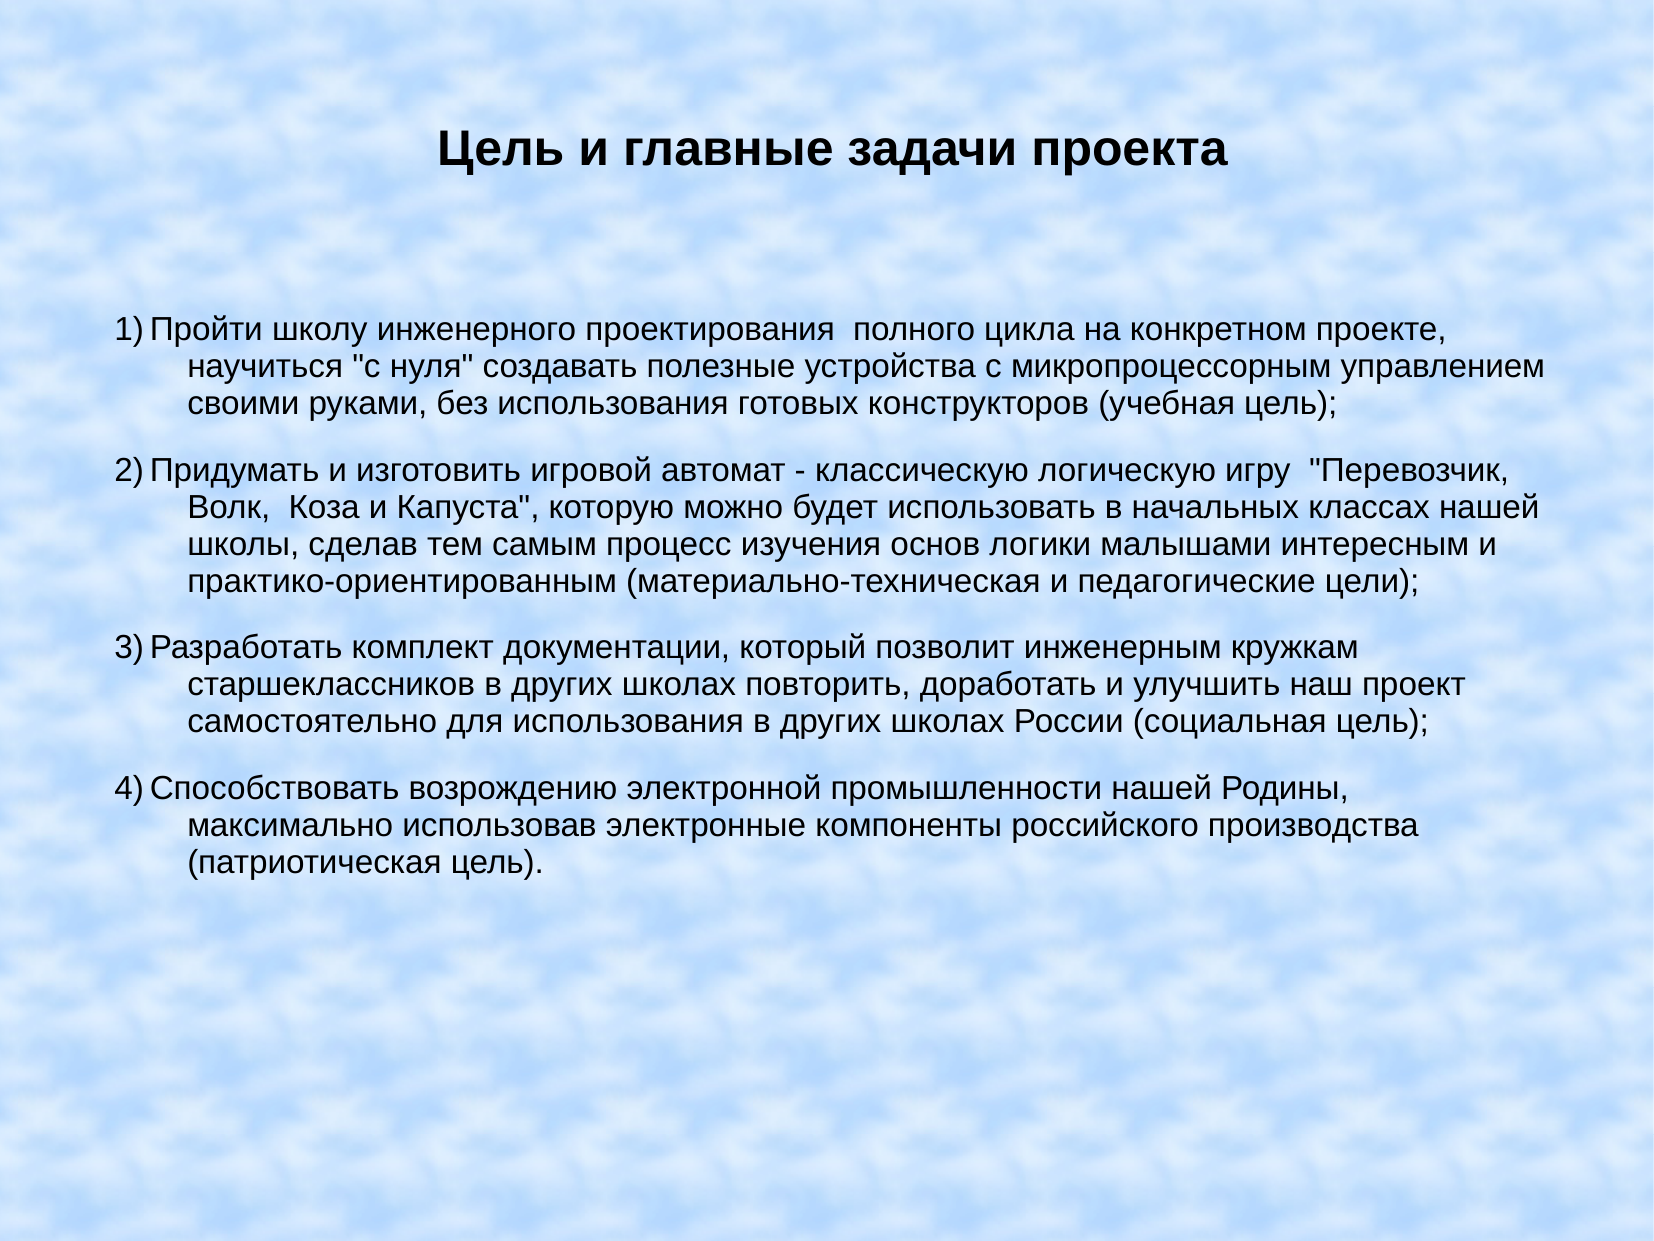

# Цель и главные задачи проекта
Пройти школу инженерного проектирования полного цикла на конкретном проекте, научиться "с нуля" создавать полезные устройства с микропроцессорным управлением своими руками, без использования готовых конструкторов (учебная цель);
Придумать и изготовить игровой автомат - классическую логическую игру "Перевозчик, Волк, Коза и Капуста", которую можно будет использовать в начальных классах нашей школы, сделав тем самым процесс изучения основ логики малышами интересным и практико-ориентированным (материально-техническая и педагогические цели);
Разработать комплект документации, который позволит инженерным кружкам старшеклассников в других школах повторить, доработать и улучшить наш проект самостоятельно для использования в других школах России (социальная цель);
Способствовать возрождению электронной промышленности нашей Родины, максимально использовав электронные компоненты российского производства (патриотическая цель).